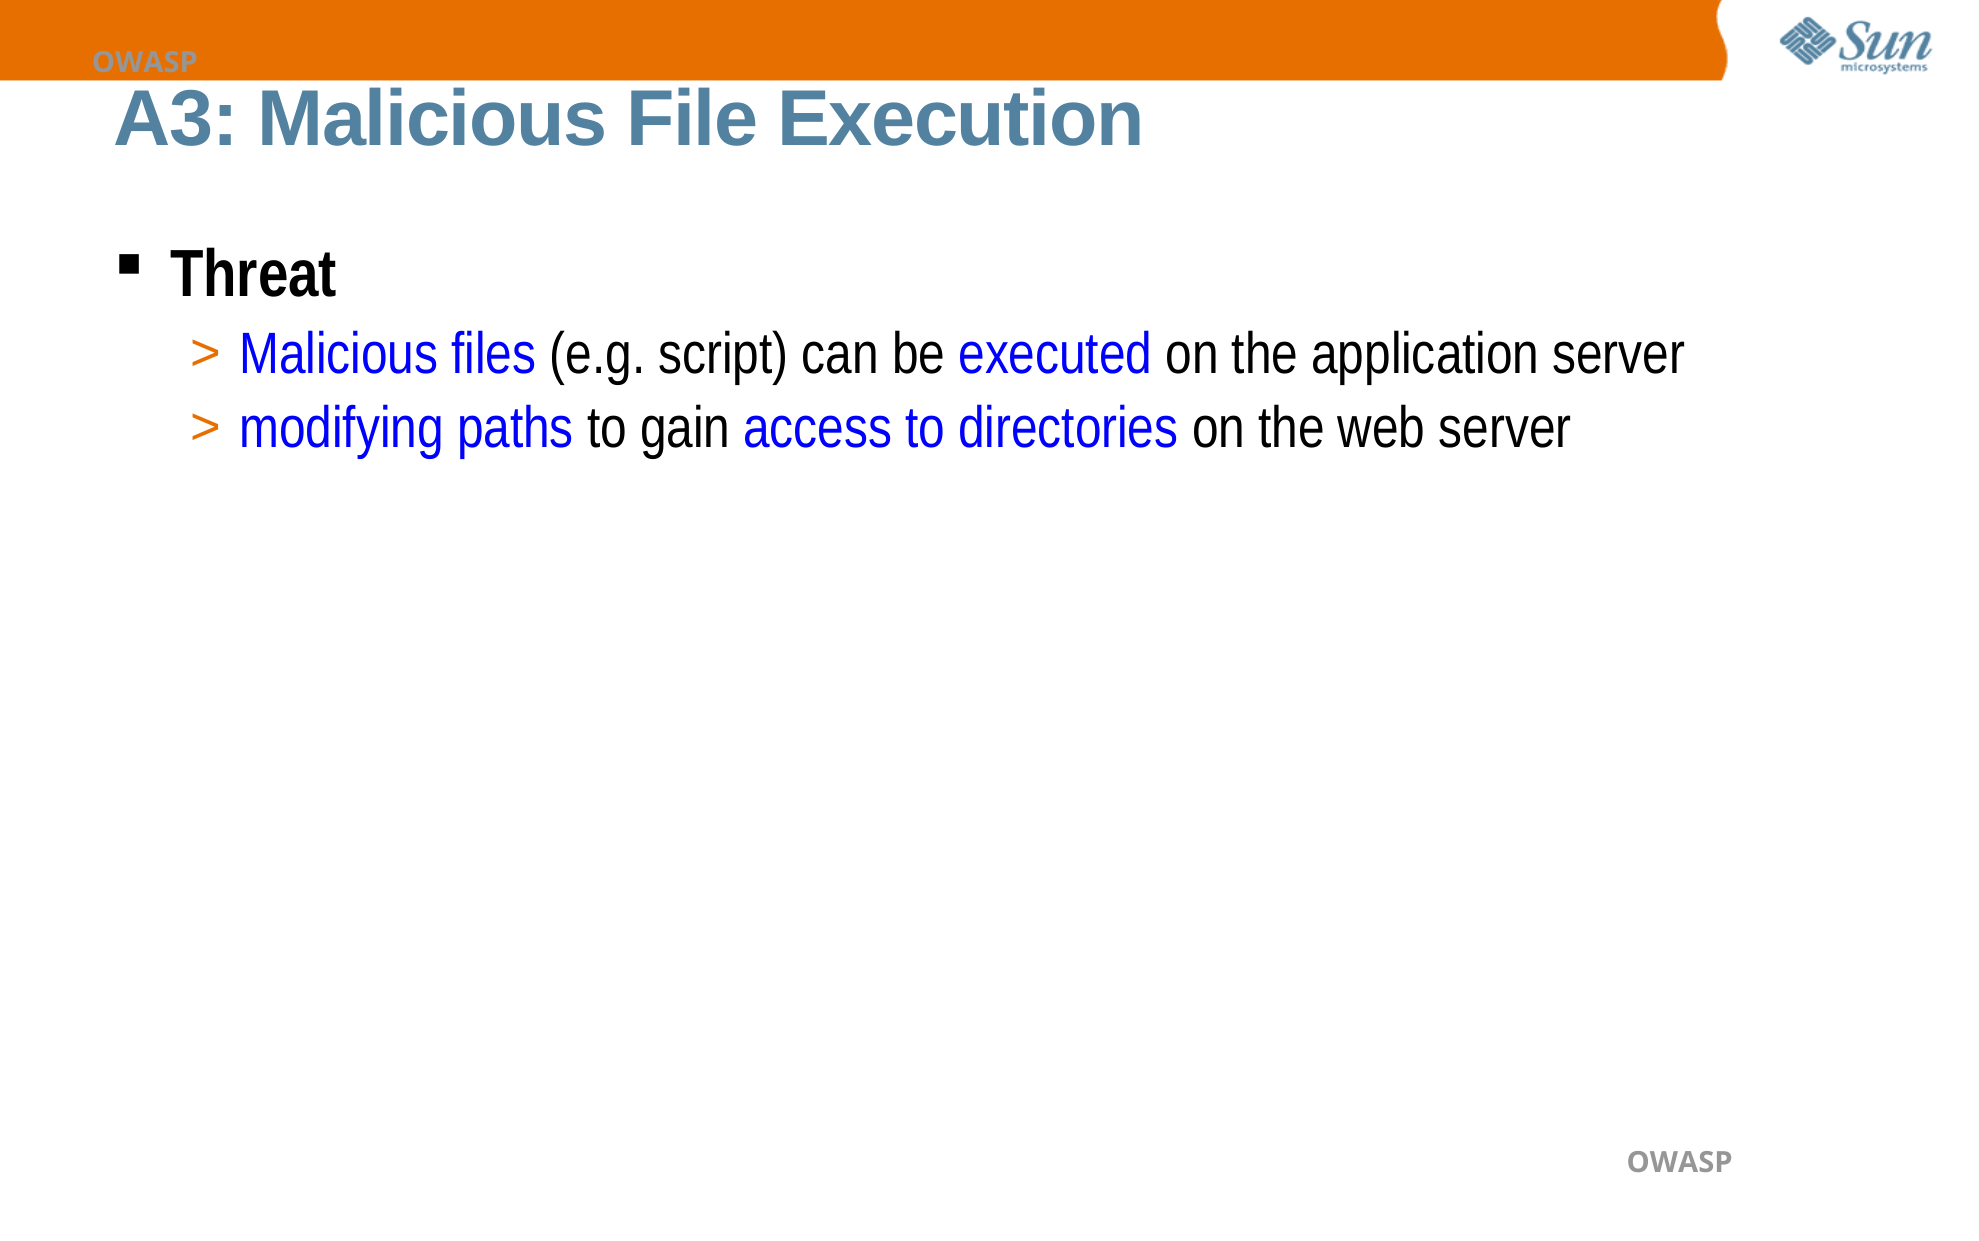

# A3: Malicious File Execution
Threat
Malicious files (e.g. script) can be executed on the application server
modifying paths to gain access to directories on the web server